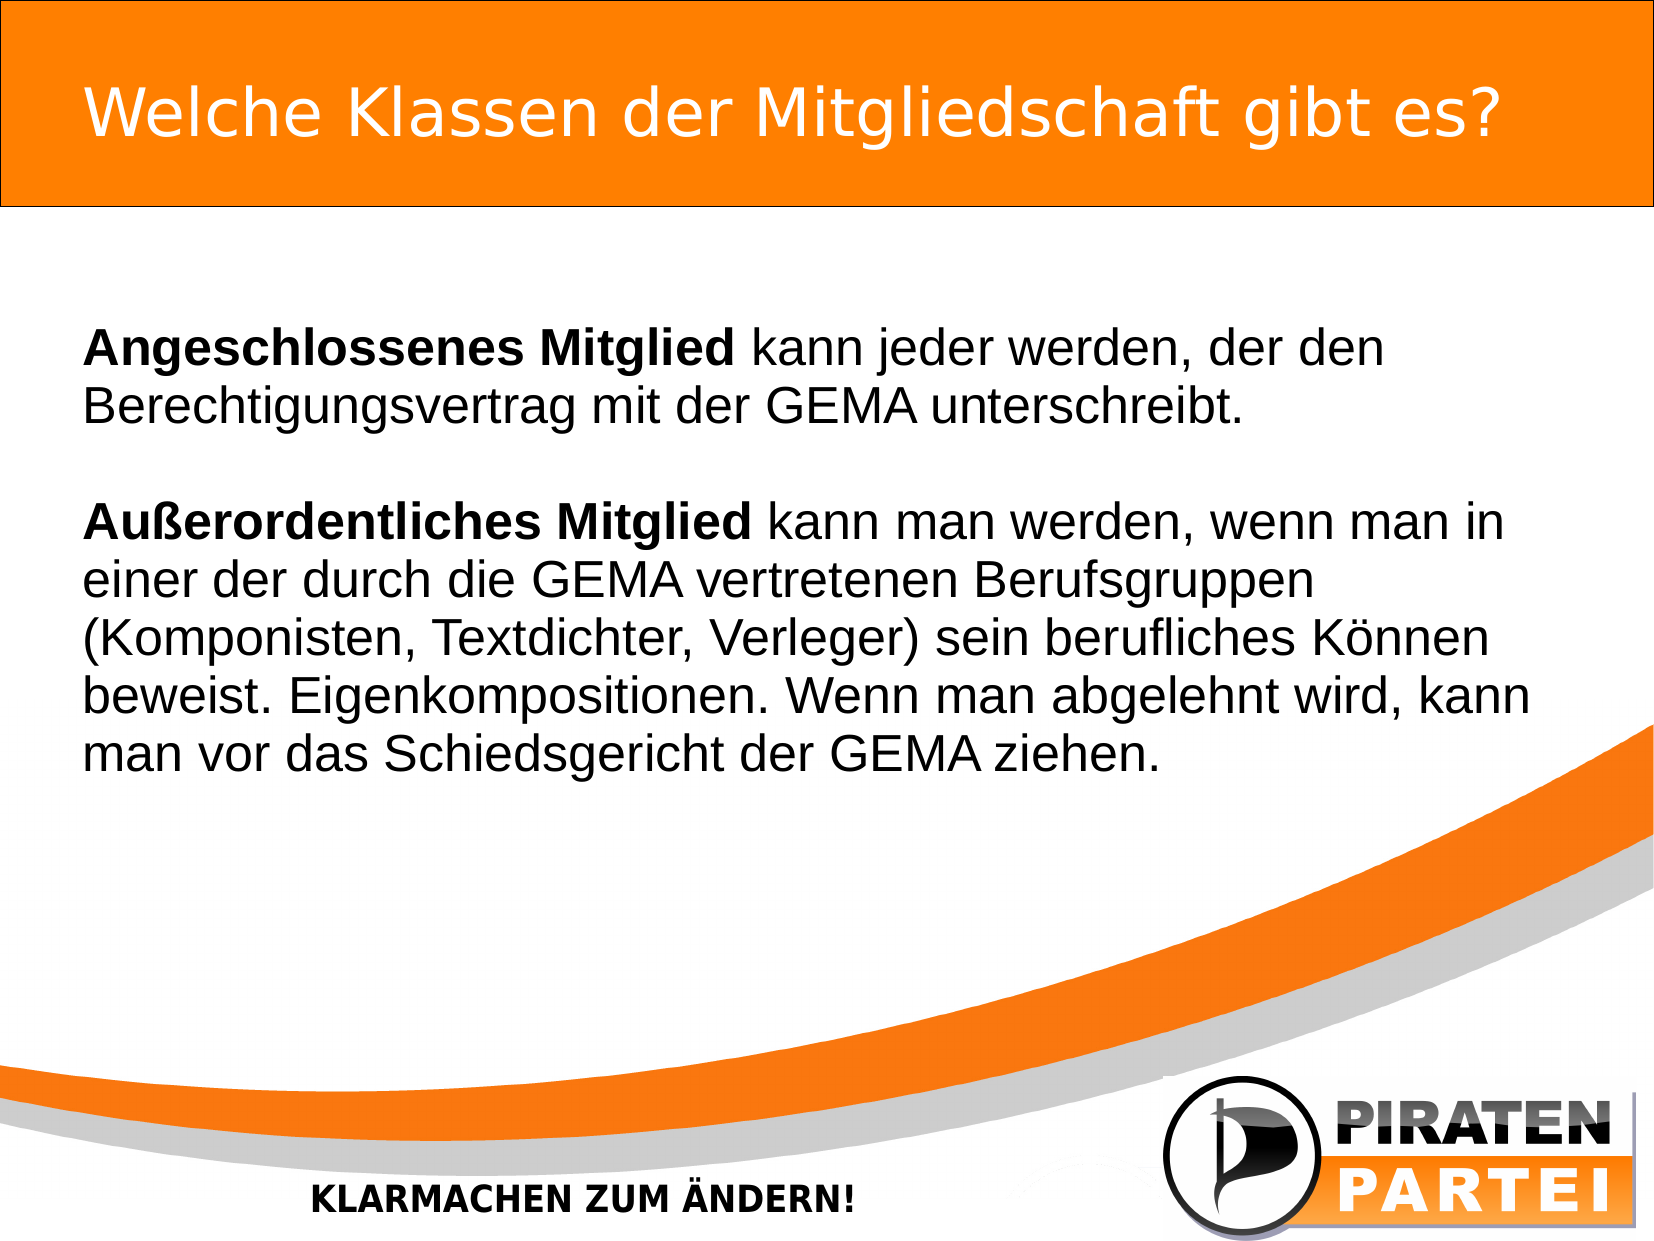

# Welche Klassen der Mitgliedschaft gibt es?
Angeschlossenes Mitglied kann jeder werden, der den Berechtigungsvertrag mit der GEMA unterschreibt.
Außerordentliches Mitglied kann man werden, wenn man in einer der durch die GEMA vertretenen Berufsgruppen (Komponisten, Textdichter, Verleger) sein berufliches Können beweist. Eigenkompositionen. Wenn man abgelehnt wird, kann man vor das Schiedsgericht der GEMA ziehen.